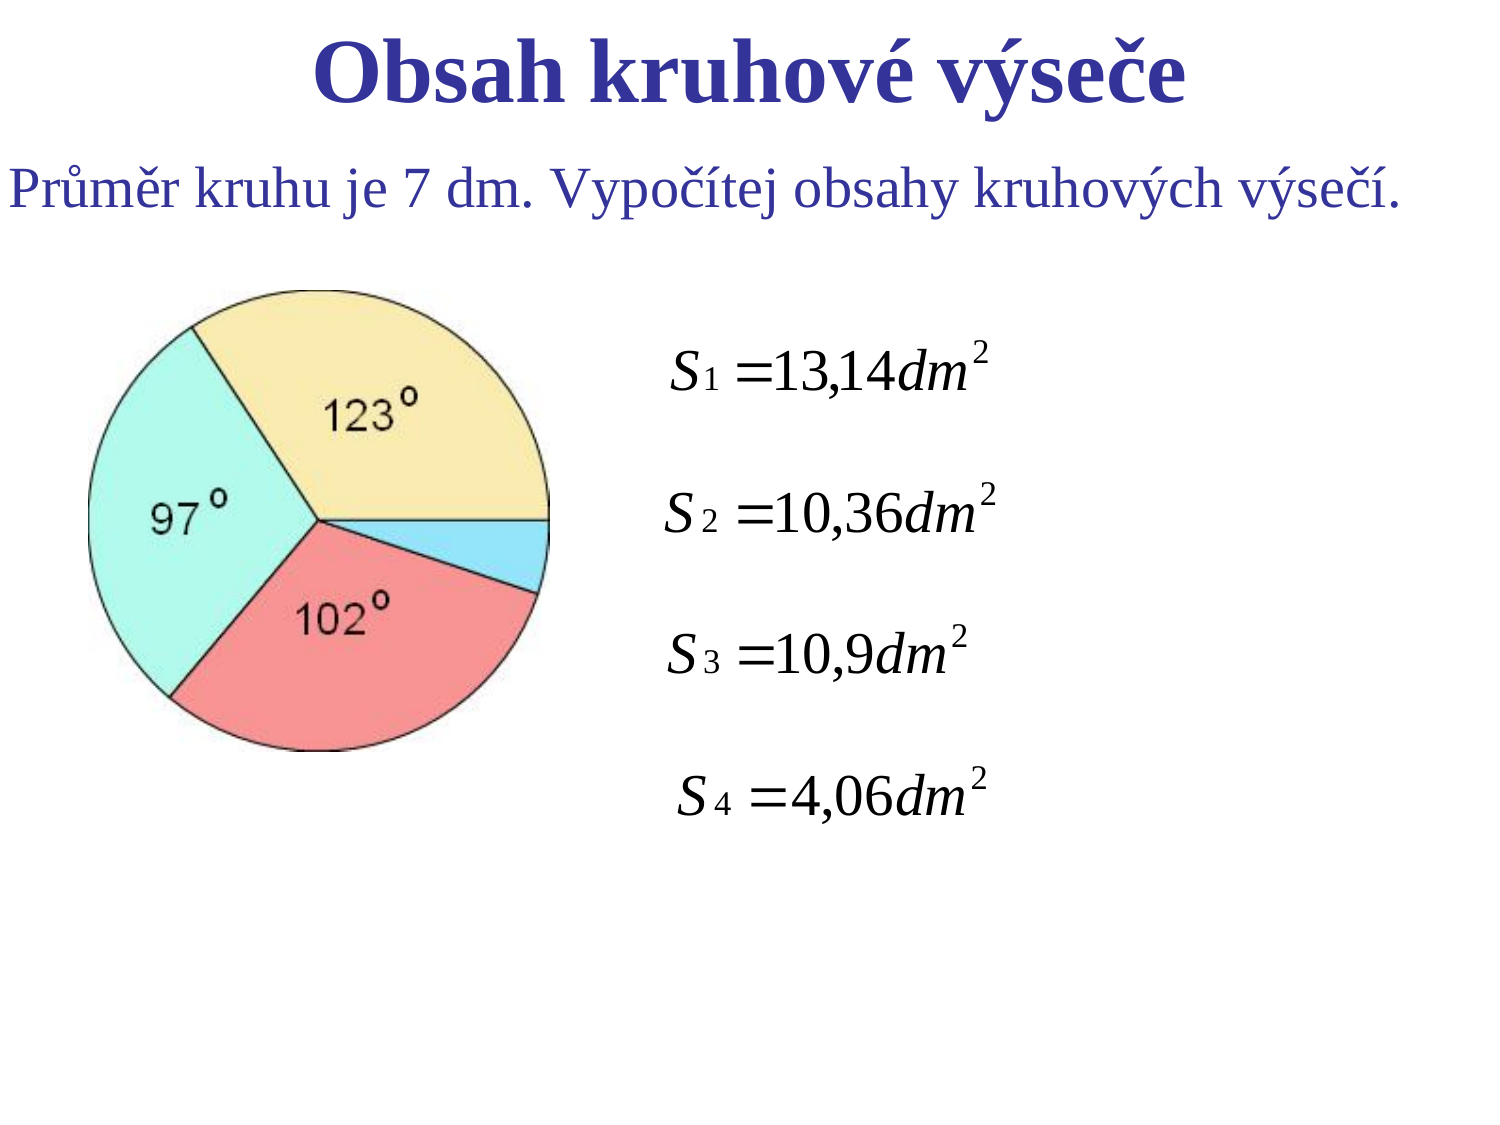

Obsah kruhové výseče
Průměr kruhu je 7 dm. Vypočítej obsahy kruhových výsečí.